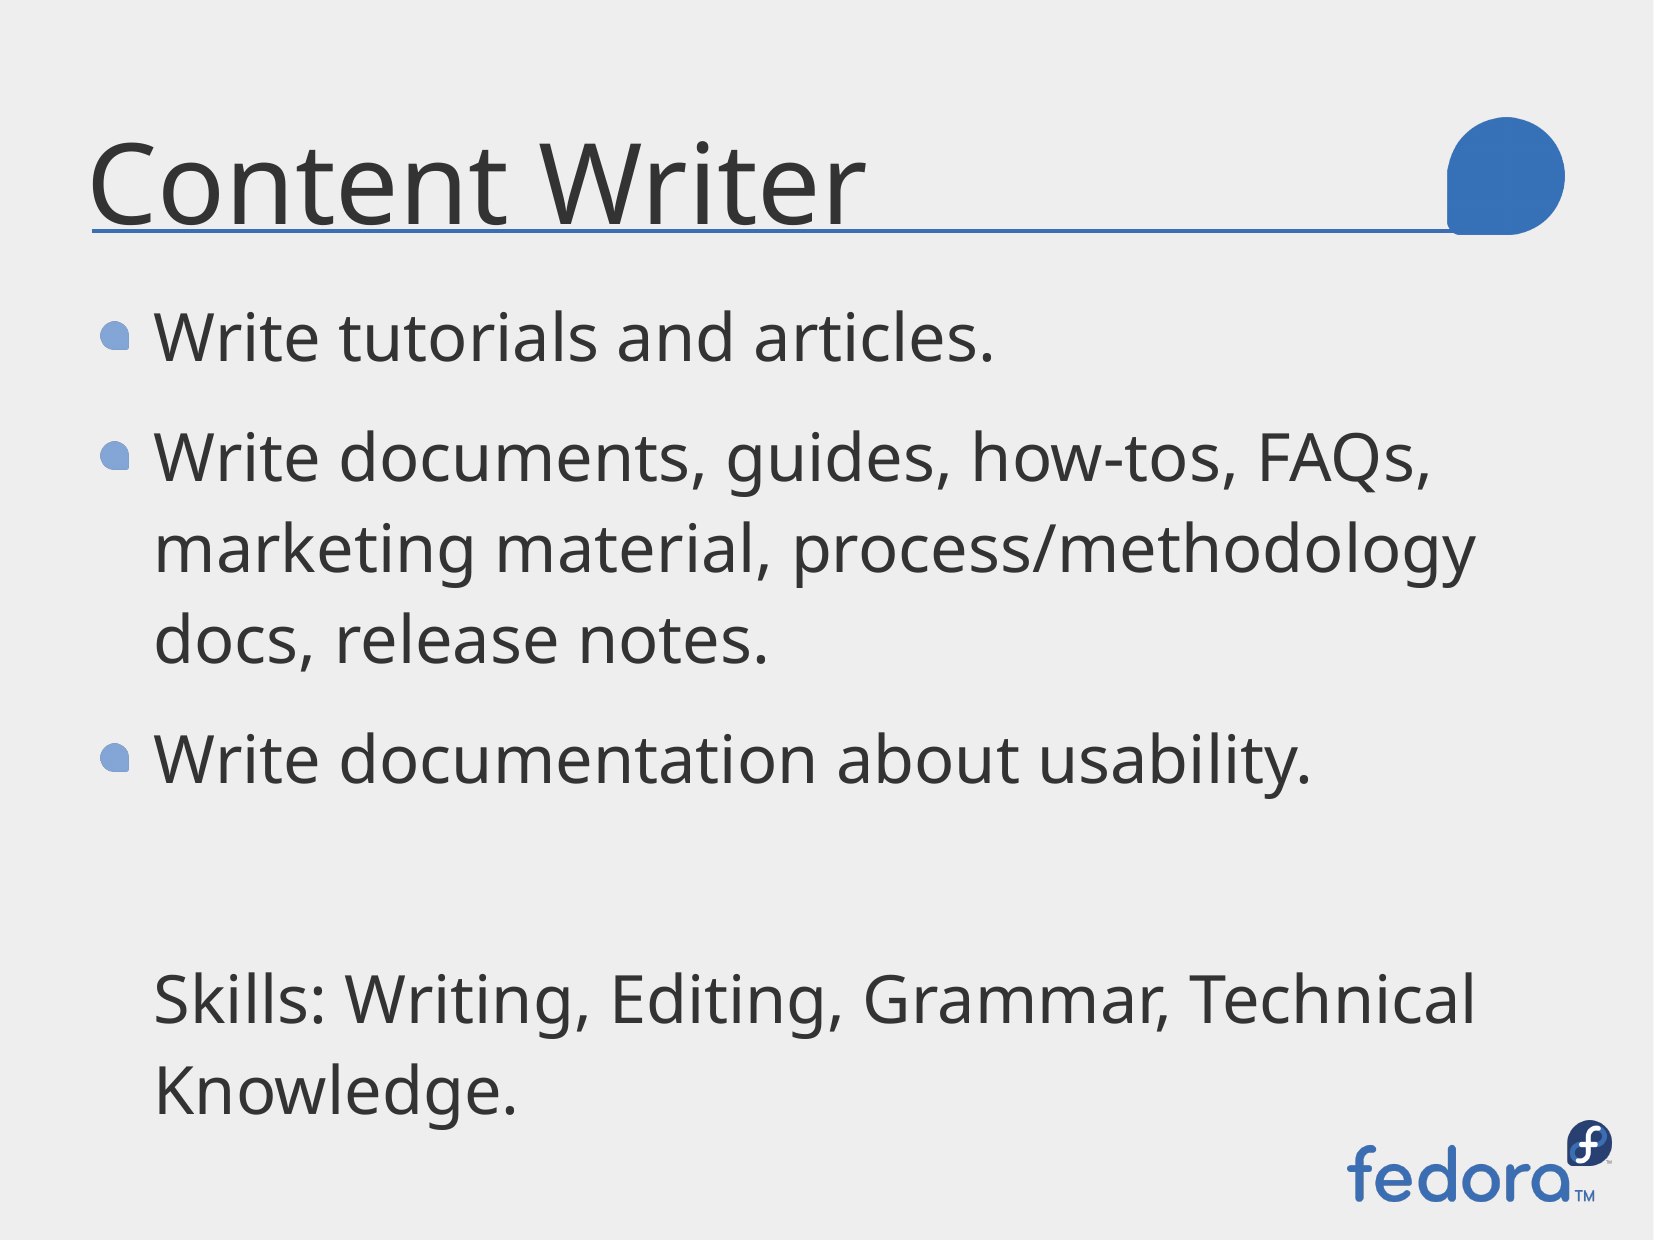

# Content Writer
Write tutorials and articles.
Write documents, guides, how-tos, FAQs, marketing material, process/methodology docs, release notes.
Write documentation about usability.
Skills: Writing, Editing, Grammar, Technical Knowledge.